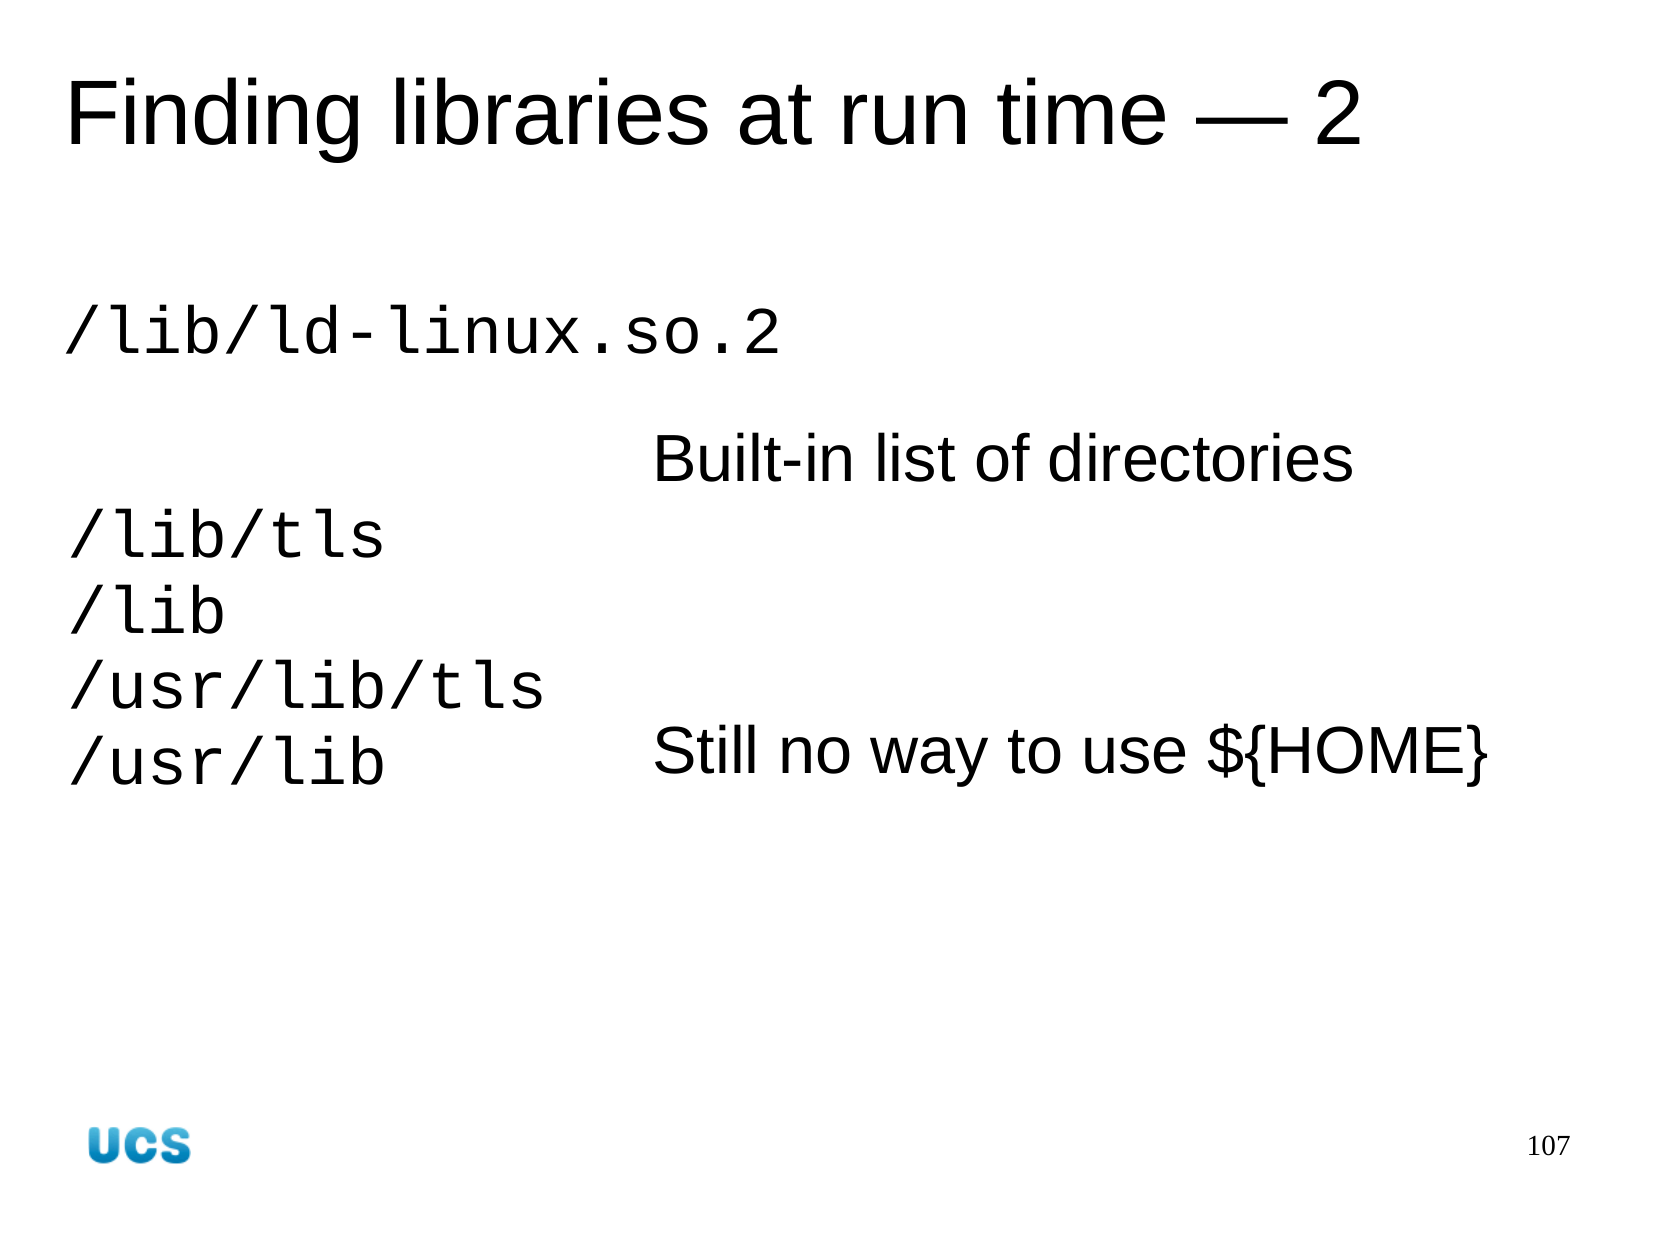

Finding libraries at run time ― 2
/lib/ld-linux.so.2
Built-in list of directories
/lib/tls
/lib
/usr/lib/tls
/usr/lib
Still no way to use ${HOME}
107